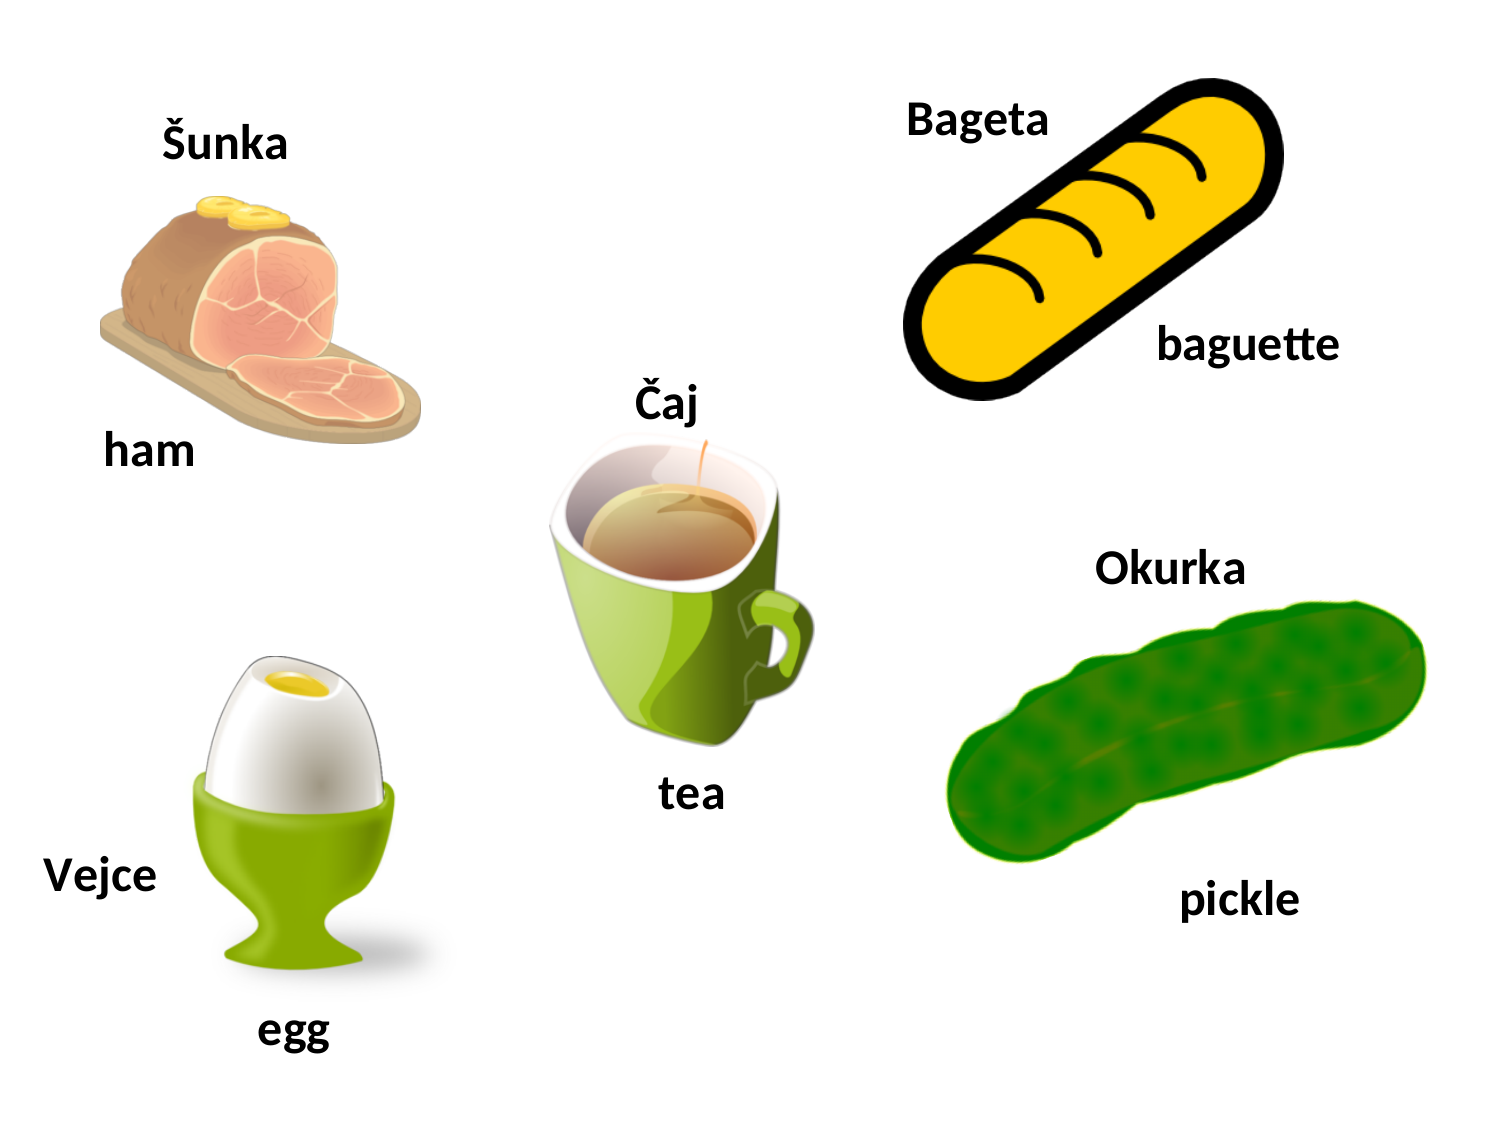

Bageta
Šunka
baguette
Čaj
ham
Okurka
tea
Vejce
pickle
egg